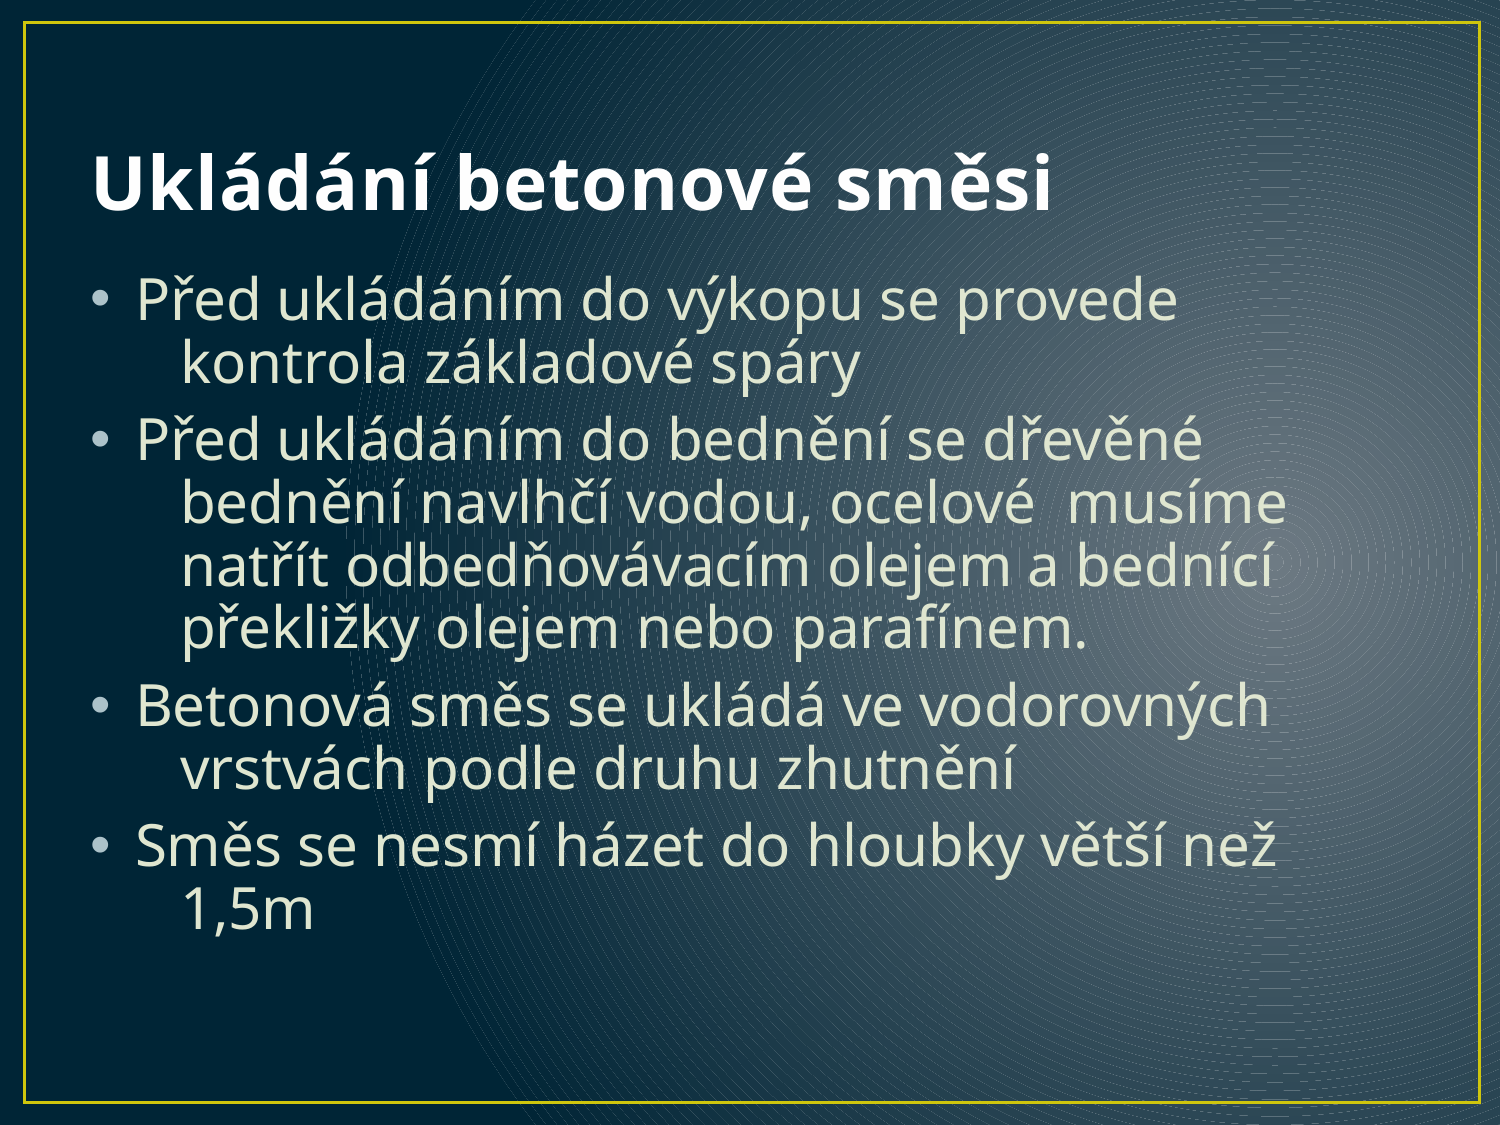

# Ukládání betonové směsi
Před ukládáním do výkopu se provede kontrola základové spáry
Před ukládáním do bednění se dřevěné bednění navlhčí vodou, ocelové musíme natřít odbedňovávacím olejem a bednící překližky olejem nebo parafínem.
Betonová směs se ukládá ve vodorovných vrstvách podle druhu zhutnění
Směs se nesmí házet do hloubky větší než 1,5m